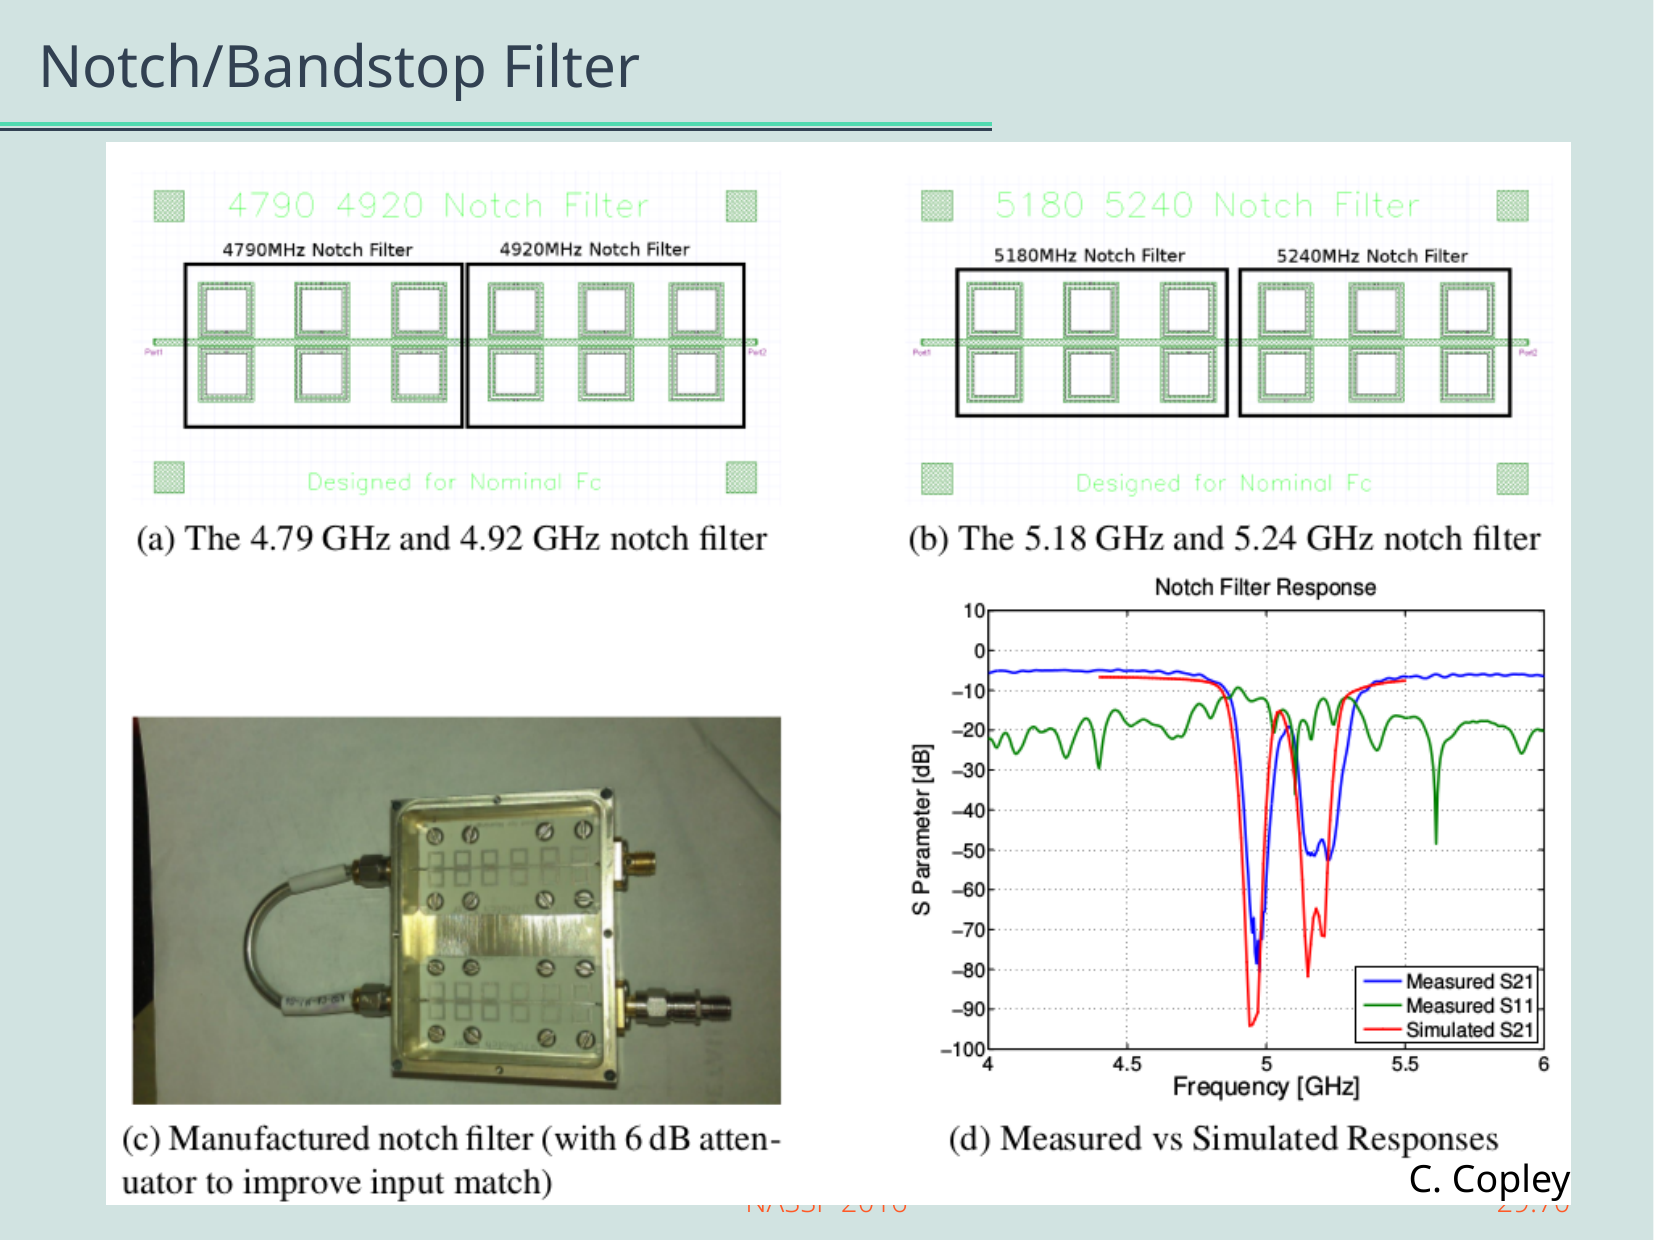

Notch/Bandstop Filter
C. Copley
NASSP 2016
29